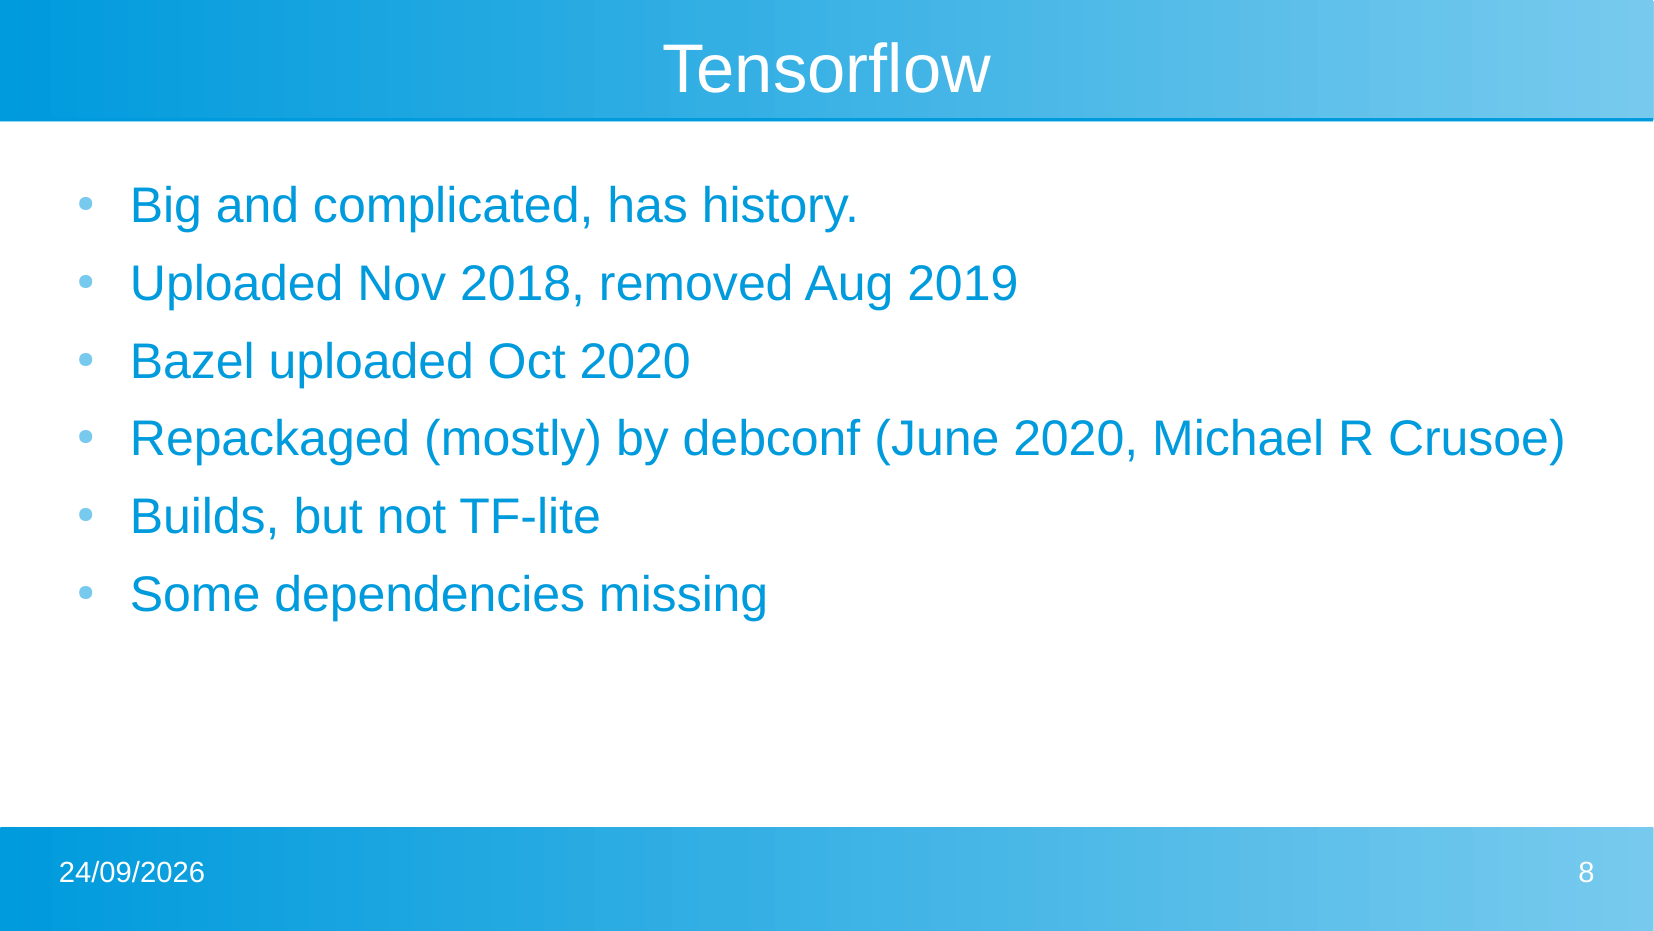

# Tensorflow
Big and complicated, has history.
Uploaded Nov 2018, removed Aug 2019
Bazel uploaded Oct 2020
Repackaged (mostly) by debconf (June 2020, Michael R Crusoe)
Builds, but not TF-lite
Some dependencies missing
8